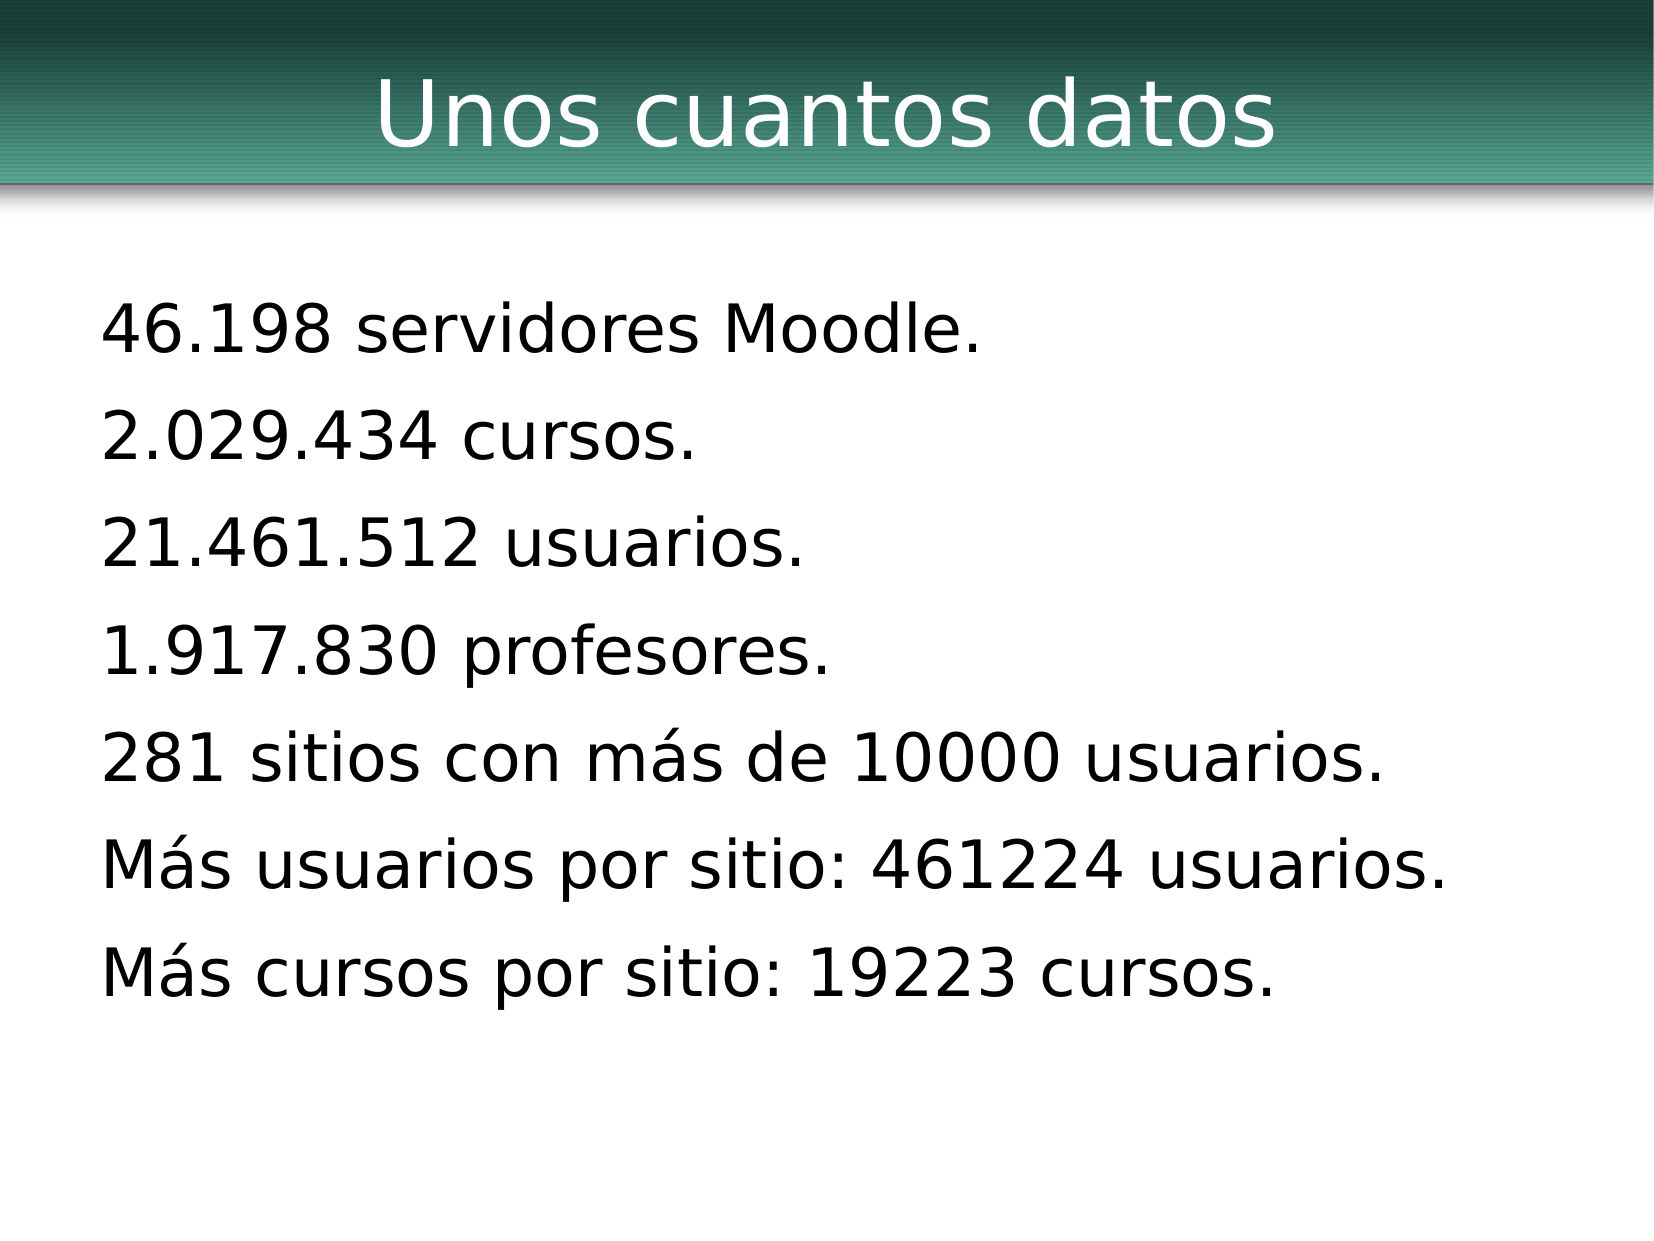

# Unos cuantos datos
46.198 servidores Moodle.
2.029.434 cursos.
21.461.512 usuarios.
1.917.830 profesores.
281 sitios con más de 10000 usuarios.
Más usuarios por sitio: 461224 usuarios.
Más cursos por sitio: 19223 cursos.